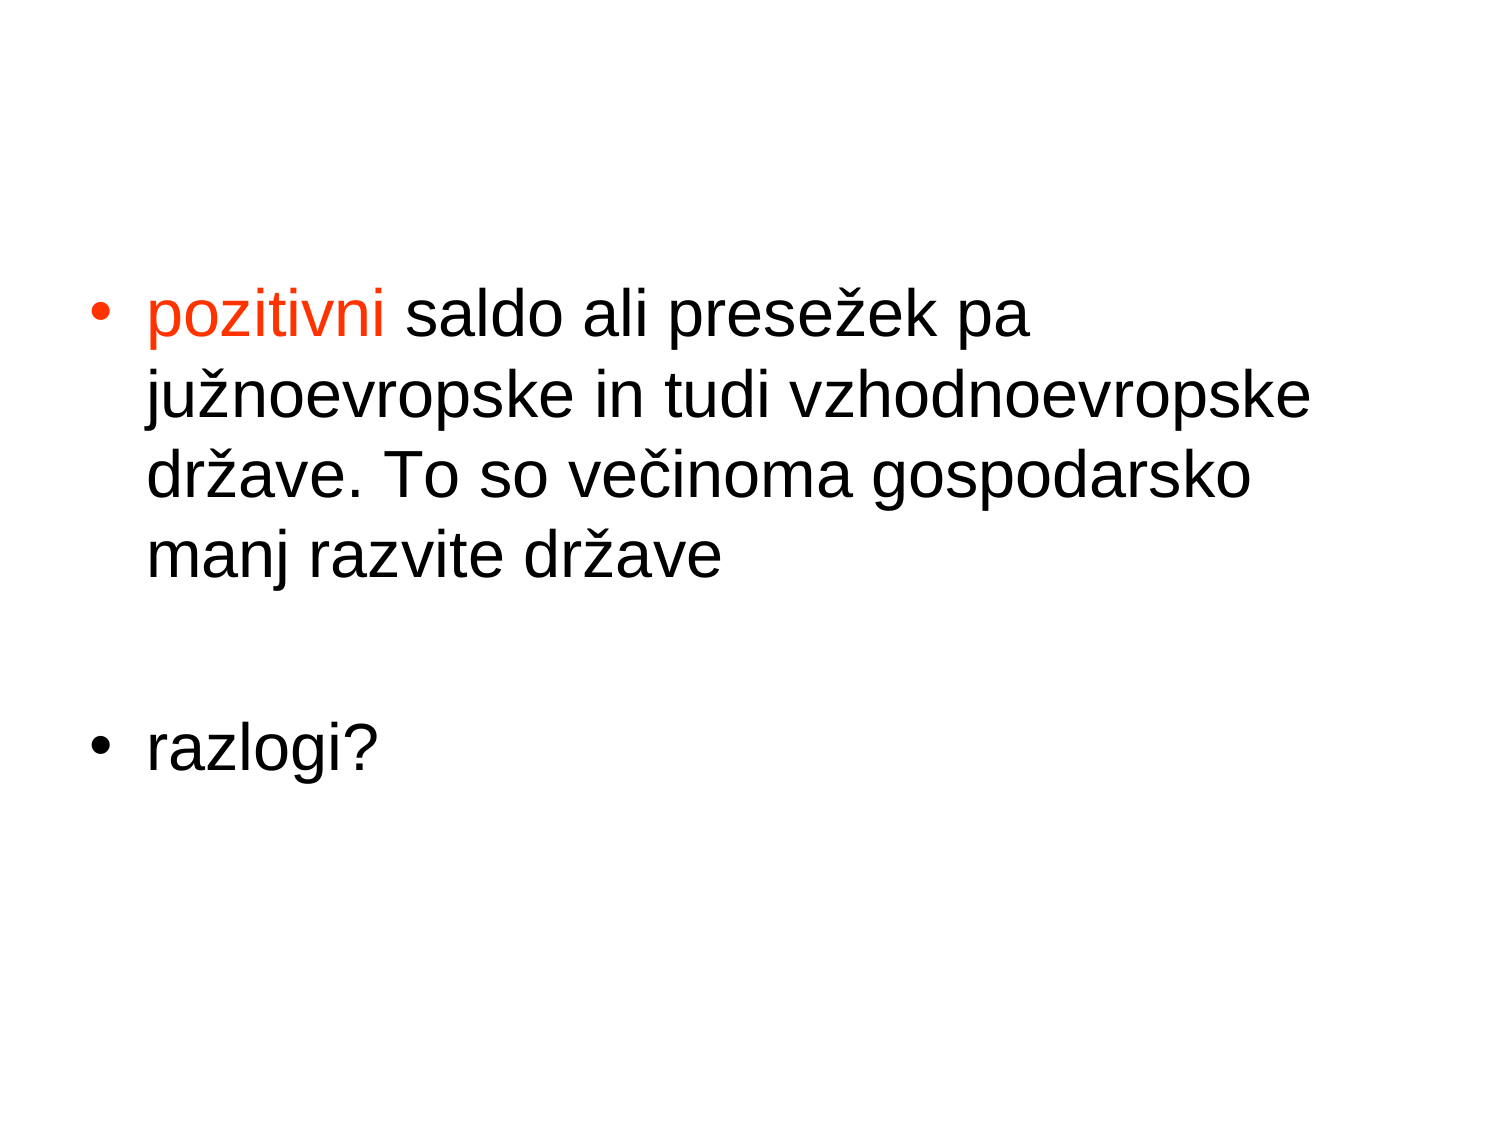

# pozitivni saldo ali presežek pa južnoevropske in tudi vzhodnoevropske države. To so večinoma gospodarsko manj razvite države
razlogi?